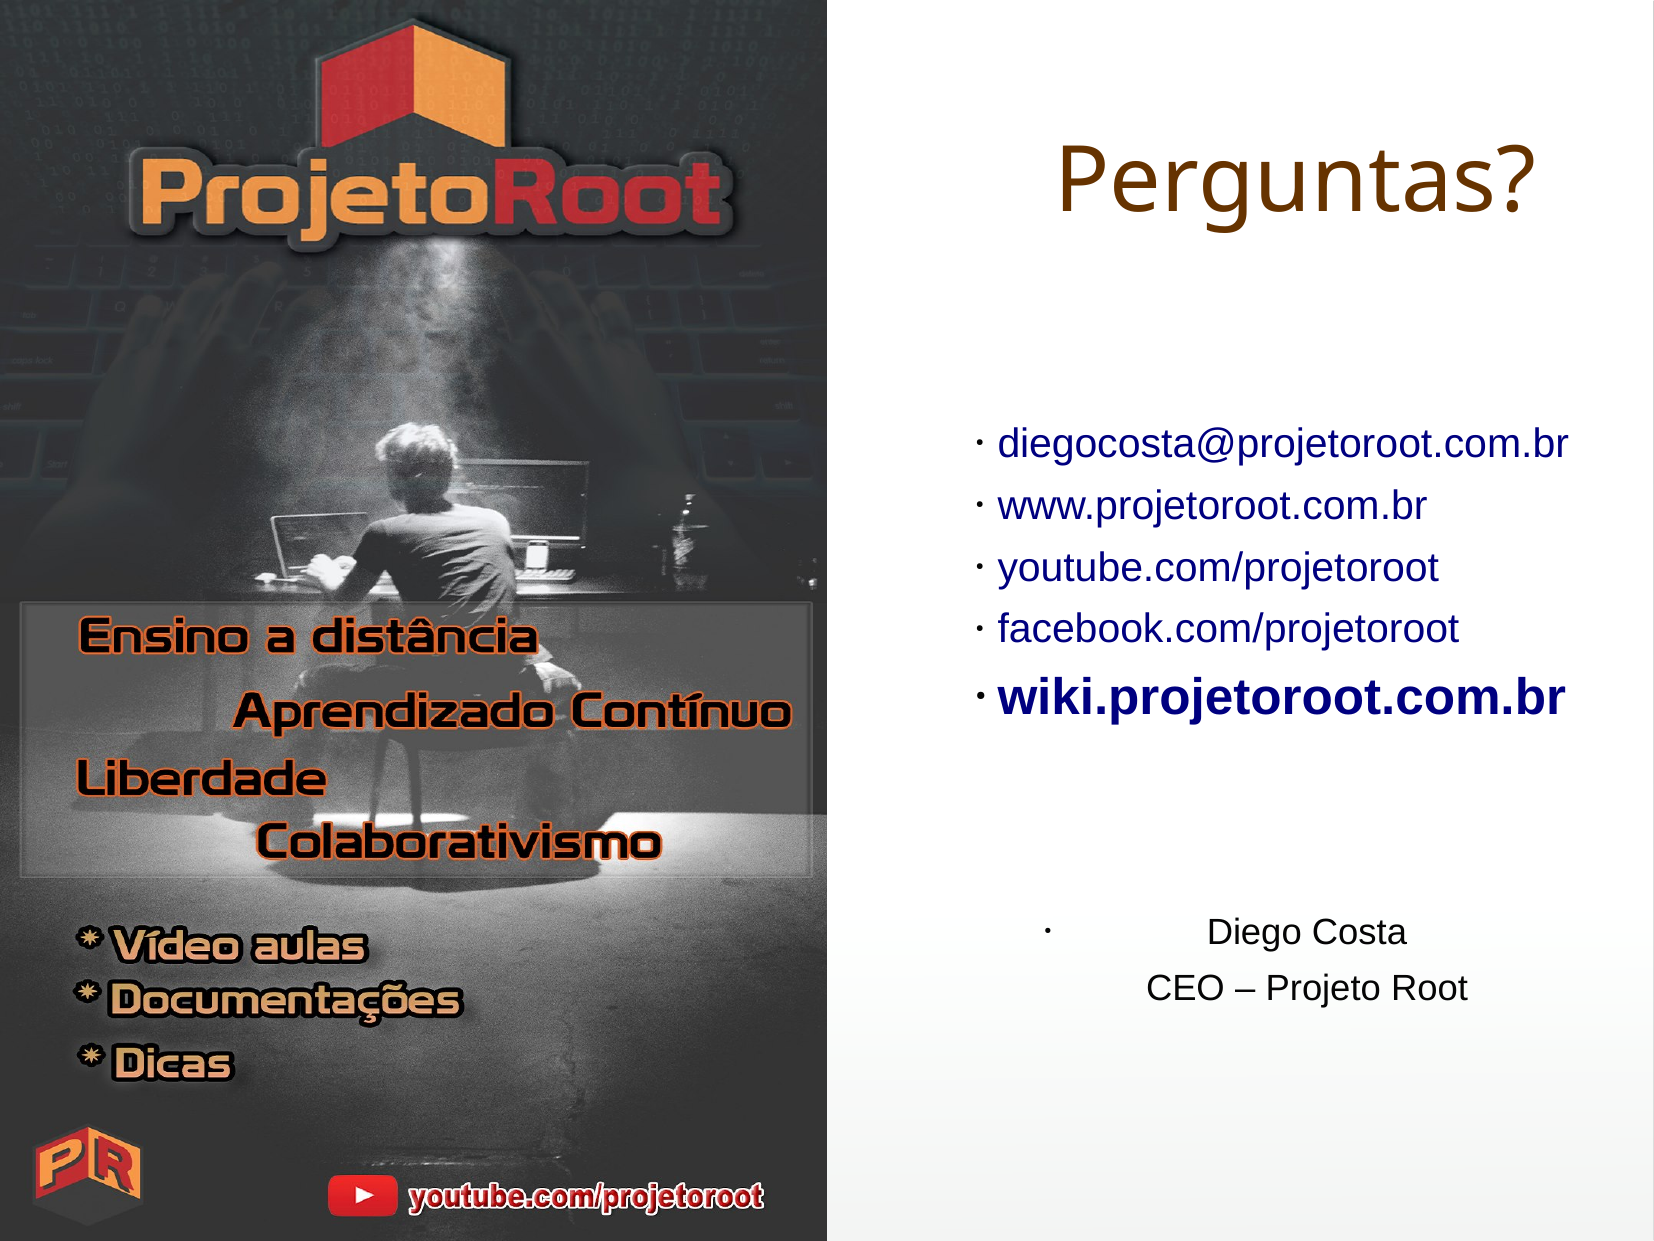

Perguntas?
# diegocosta@projetoroot.com.br
www.projetoroot.com.br
youtube.com/projetoroot
facebook.com/projetoroot
wiki.projetoroot.com.br
Diego Costa
CEO – Projeto Root